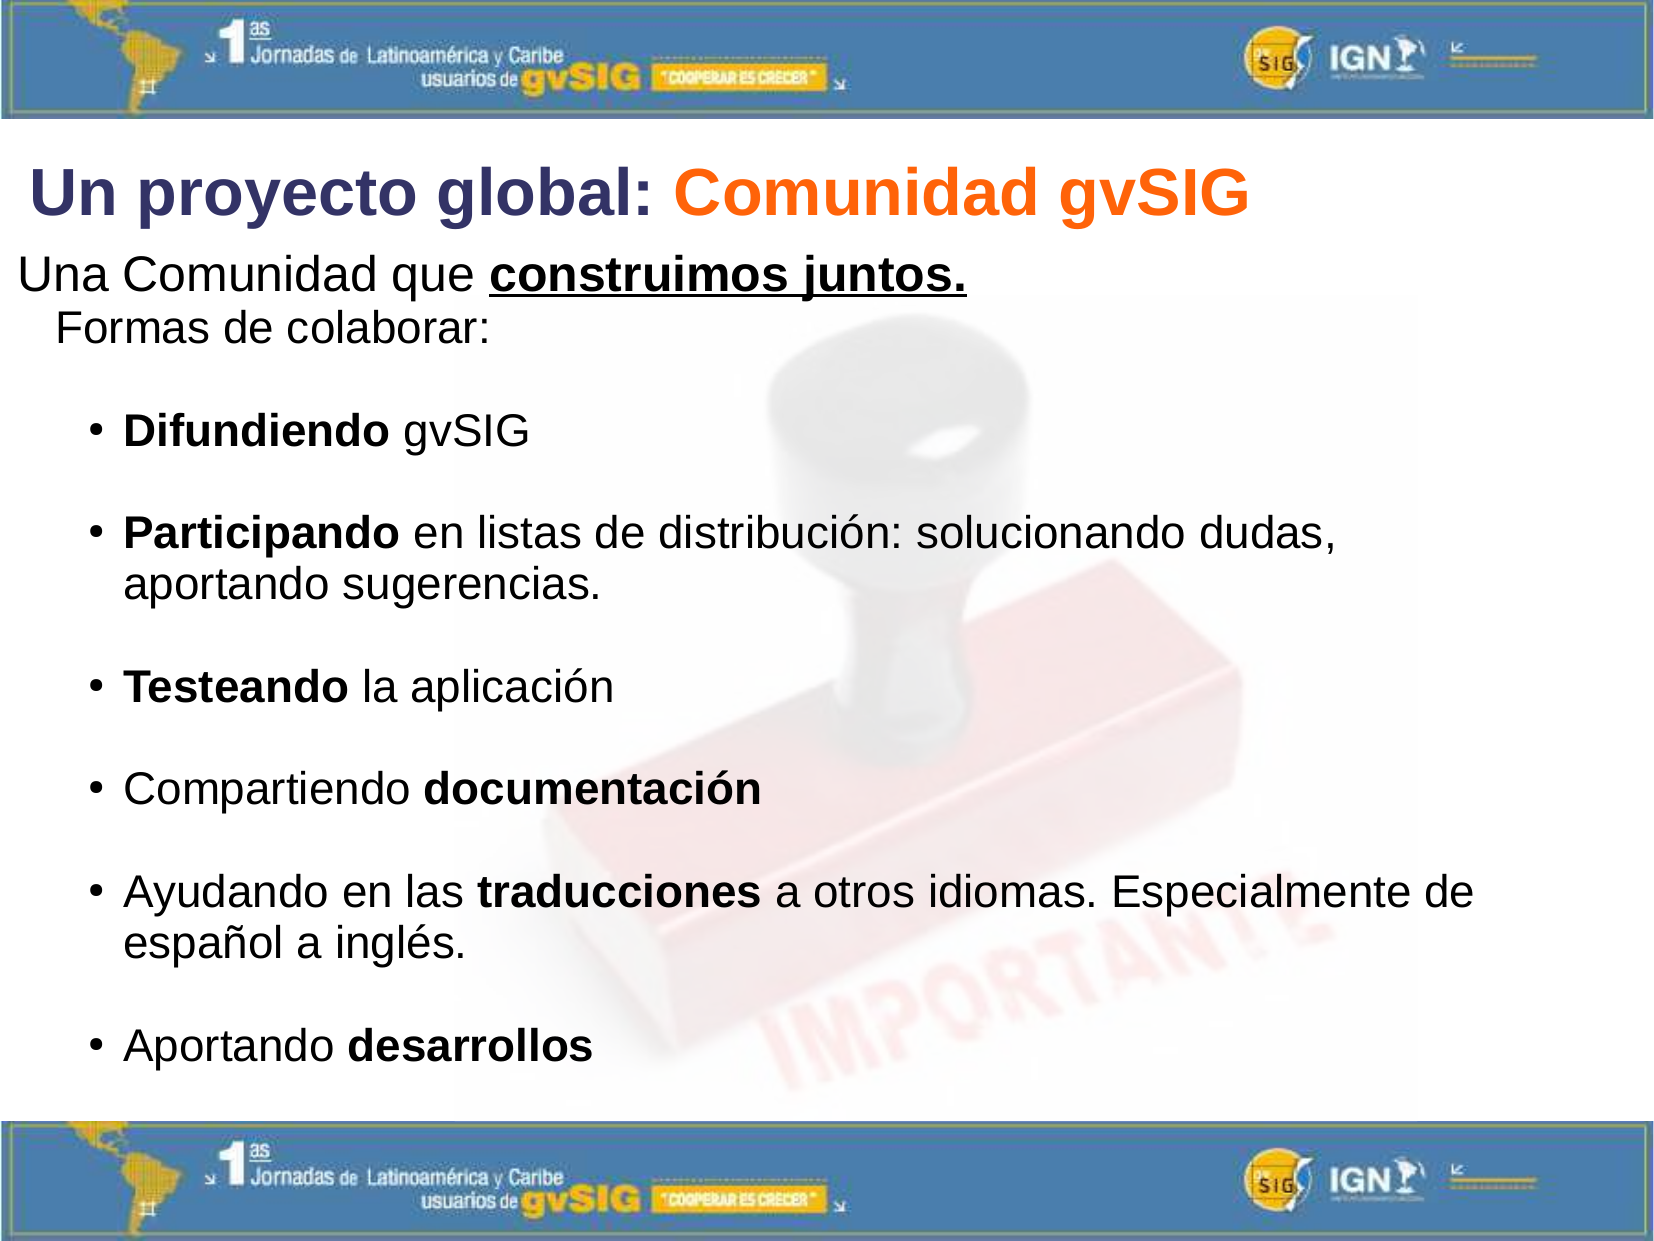

Un proyecto global: Comunidad gvSIG
Una Comunidad que construimos juntos.
 Formas de colaborar:
Difundiendo gvSIG
Participando en listas de distribución: solucionando dudas, aportando sugerencias.
Testeando la aplicación
Compartiendo documentación
Ayudando en las traducciones a otros idiomas. Especialmente de español a inglés.
Aportando desarrollos